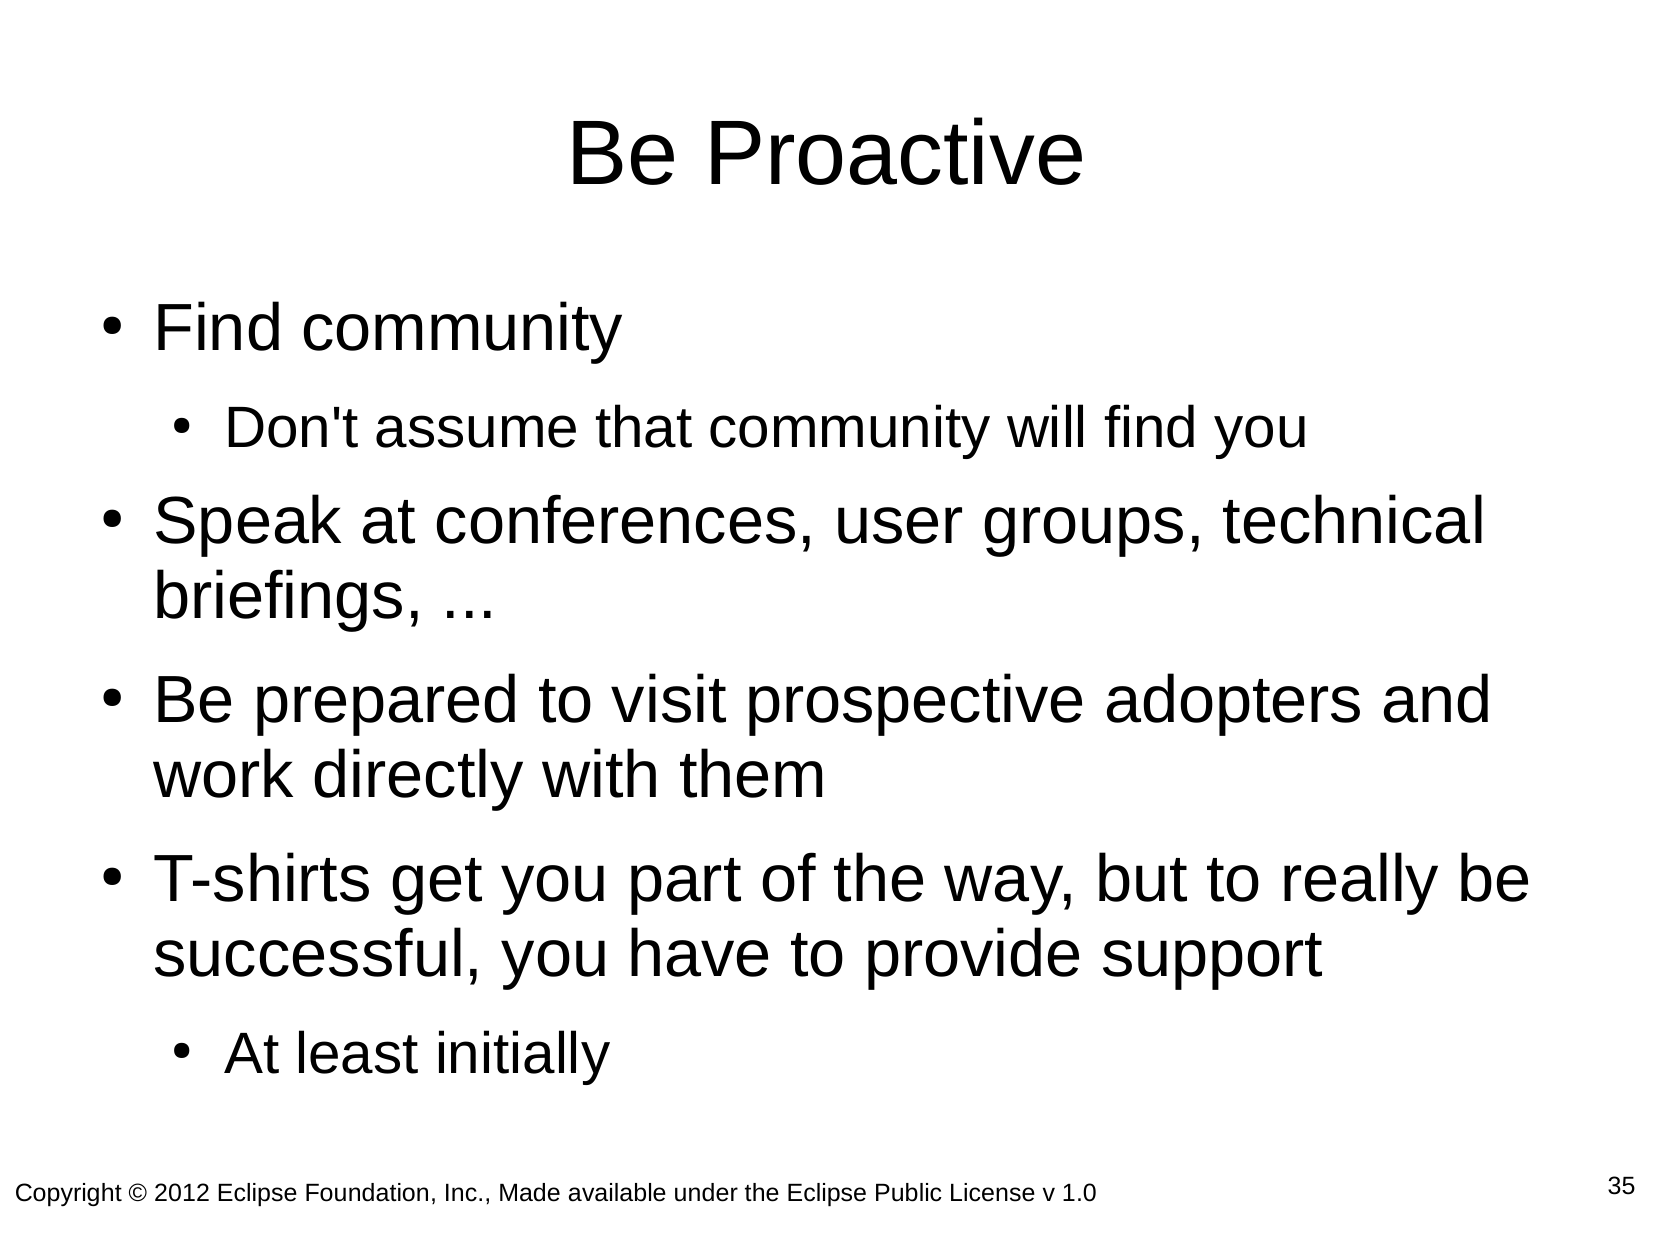

# Be Proactive
Find community
Don't assume that community will find you
Speak at conferences, user groups, technical briefings, ...
Be prepared to visit prospective adopters and work directly with them
T-shirts get you part of the way, but to really be successful, you have to provide support
At least initially
35